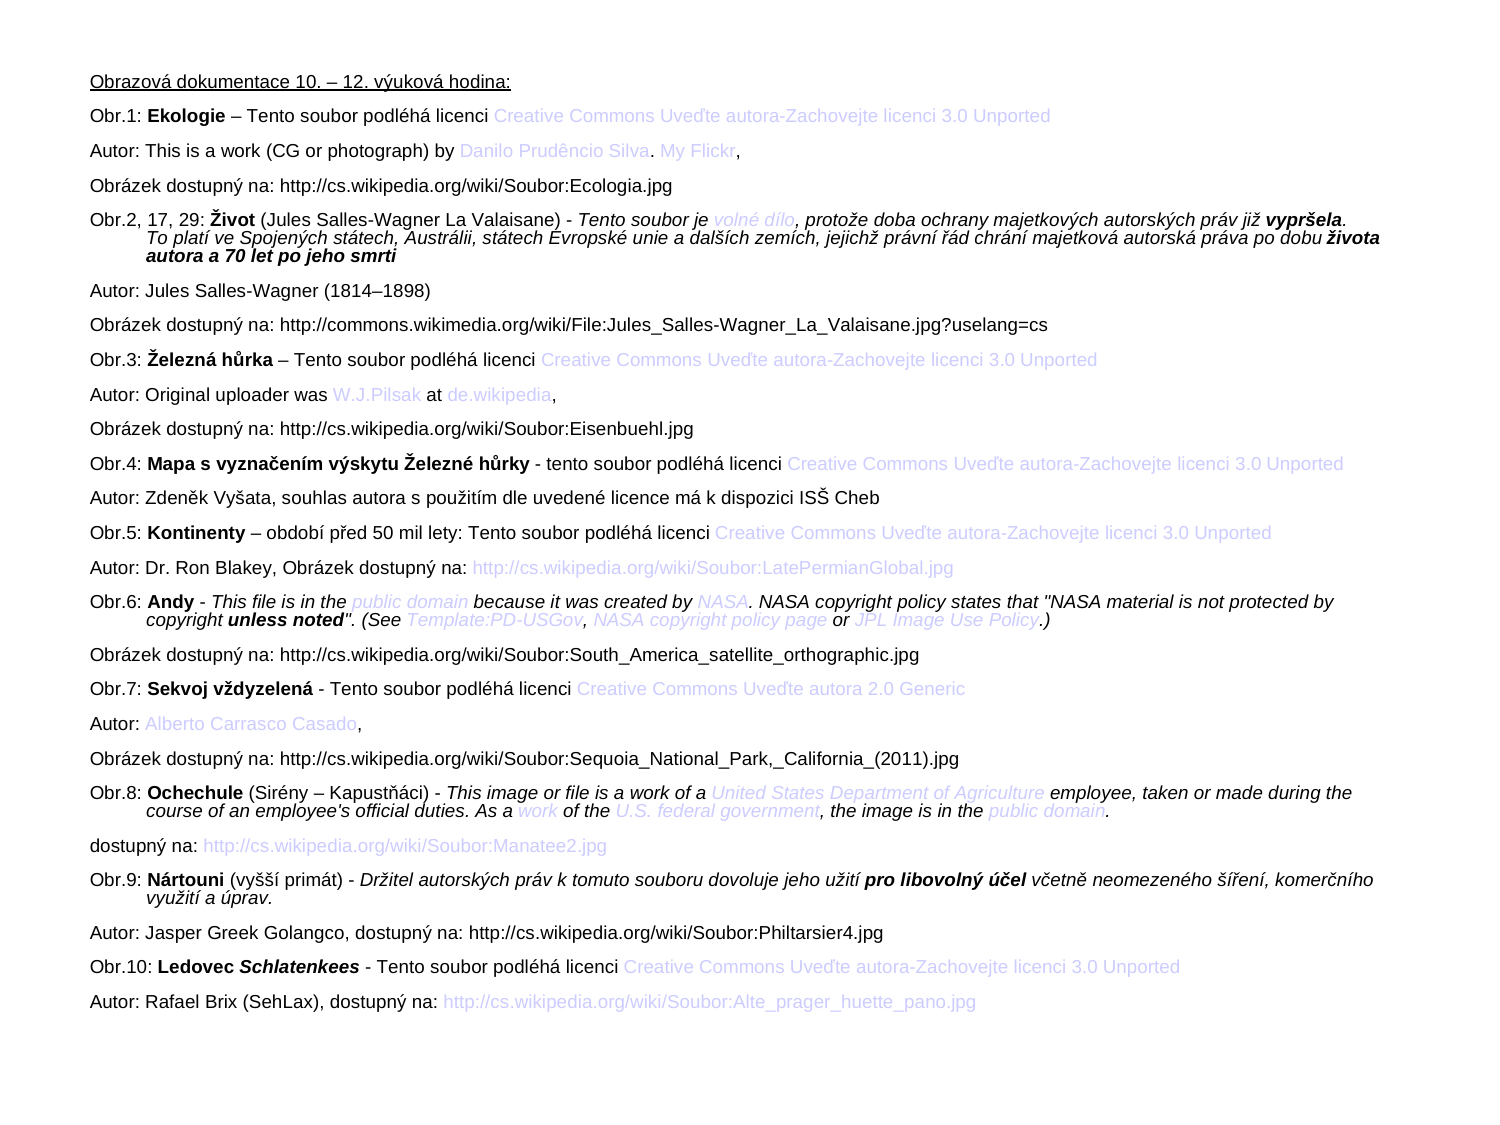

# Obrazová dokumentace 10. – 12. výuková hodina:
Obr.1: Ekologie – Tento soubor podléhá licenci Creative Commons Uveďte autora-Zachovejte licenci 3.0 Unported
Autor: This is a work (CG or photograph) by Danilo Prudêncio Silva. My Flickr,
Obrázek dostupný na: http://cs.wikipedia.org/wiki/Soubor:Ecologia.jpg
Obr.2, 17, 29: Život (Jules Salles-Wagner La Valaisane) - Tento soubor je volné dílo, protože doba ochrany majetkových autorských práv již vypršela.
To platí ve Spojených státech, Austrálii, státech Evropské unie a dalších zemích, jejichž právní řád chrání majetková autorská práva po dobu života autora a 70 let po jeho smrti
Autor: Jules Salles-Wagner (1814–1898)
Obrázek dostupný na: http://commons.wikimedia.org/wiki/File:Jules_Salles-Wagner_La_Valaisane.jpg?uselang=cs
Obr.3: Železná hůrka – Tento soubor podléhá licenci Creative Commons Uveďte autora-Zachovejte licenci 3.0 Unported
Autor: Original uploader was W.J.Pilsak at de.wikipedia,
Obrázek dostupný na: http://cs.wikipedia.org/wiki/Soubor:Eisenbuehl.jpg
Obr.4: Mapa s vyznačením výskytu Železné hůrky - tento soubor podléhá licenci Creative Commons Uveďte autora-Zachovejte licenci 3.0 Unported
Autor: Zdeněk Vyšata, souhlas autora s použitím dle uvedené licence má k dispozici ISŠ Cheb
Obr.5: Kontinenty – období před 50 mil lety: Tento soubor podléhá licenci Creative Commons Uveďte autora-Zachovejte licenci 3.0 Unported
Autor: Dr. Ron Blakey, Obrázek dostupný na: http://cs.wikipedia.org/wiki/Soubor:LatePermianGlobal.jpg
Obr.6: Andy - This file is in the public domain because it was created by NASA. NASA copyright policy states that "NASA material is not protected by copyright unless noted". (See Template:PD-USGov, NASA copyright policy page or JPL Image Use Policy.)
Obrázek dostupný na: http://cs.wikipedia.org/wiki/Soubor:South_America_satellite_orthographic.jpg
Obr.7: Sekvoj vždyzelená - Tento soubor podléhá licenci Creative Commons Uveďte autora 2.0 Generic
Autor: Alberto Carrasco Casado,
Obrázek dostupný na: http://cs.wikipedia.org/wiki/Soubor:Sequoia_National_Park,_California_(2011).jpg
Obr.8: Ochechule (Sirény – Kapustňáci) - This image or file is a work of a United States Department of Agriculture employee, taken or made during the course of an employee's official duties. As a work of the U.S. federal government, the image is in the public domain.
dostupný na: http://cs.wikipedia.org/wiki/Soubor:Manatee2.jpg
Obr.9: Nártouni (vyšší primát) - Držitel autorských práv k tomuto souboru dovoluje jeho užití pro libovolný účel včetně neomezeného šíření, komerčního využití a úprav.
Autor: Jasper Greek Golangco, dostupný na: http://cs.wikipedia.org/wiki/Soubor:Philtarsier4.jpg
Obr.10: Ledovec Schlatenkees - Tento soubor podléhá licenci Creative Commons Uveďte autora-Zachovejte licenci 3.0 Unported
Autor: Rafael Brix (SehLax), dostupný na: http://cs.wikipedia.org/wiki/Soubor:Alte_prager_huette_pano.jpg